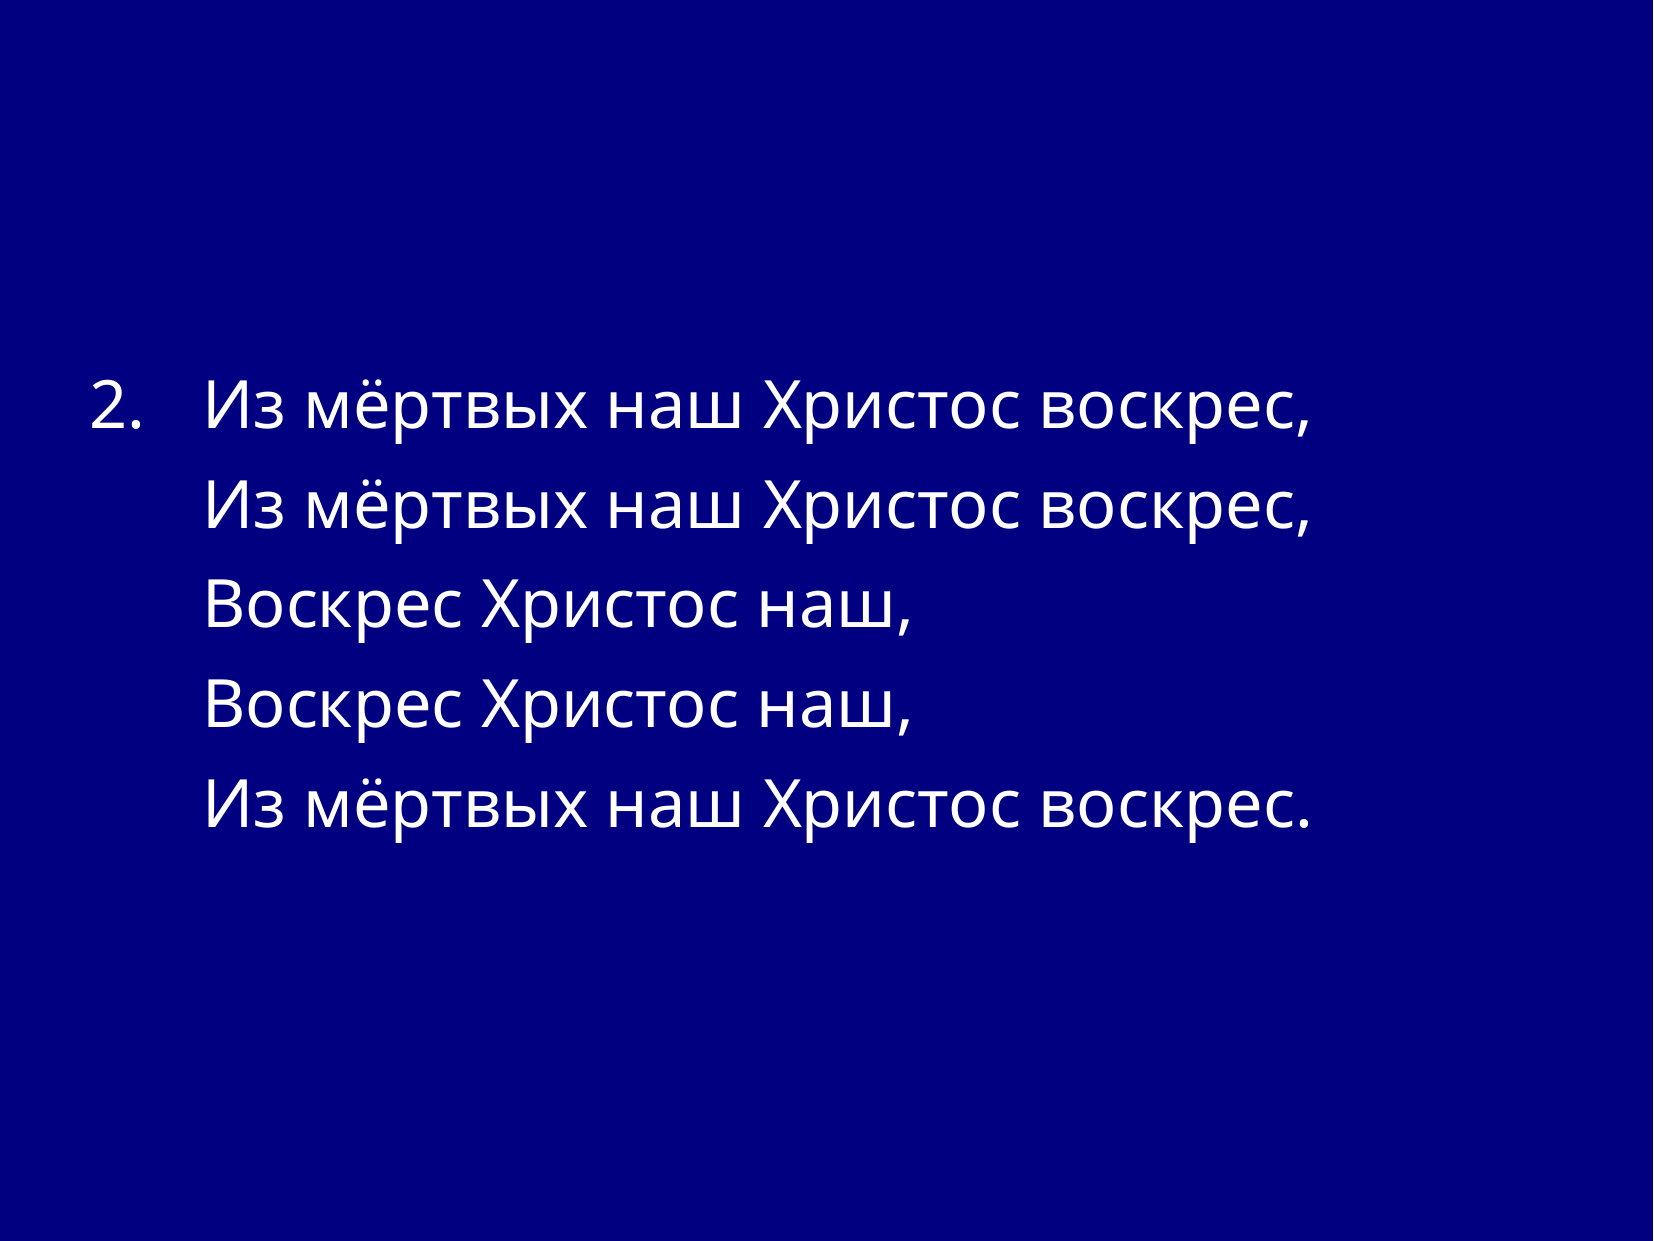

2.	Из мёртвых наш Христос воскрес,
	Из мёртвых наш Христос воскрес,
	Воскрес Христос наш,
	Воскрес Христос наш,
	Из мёртвых наш Христос воскрес.